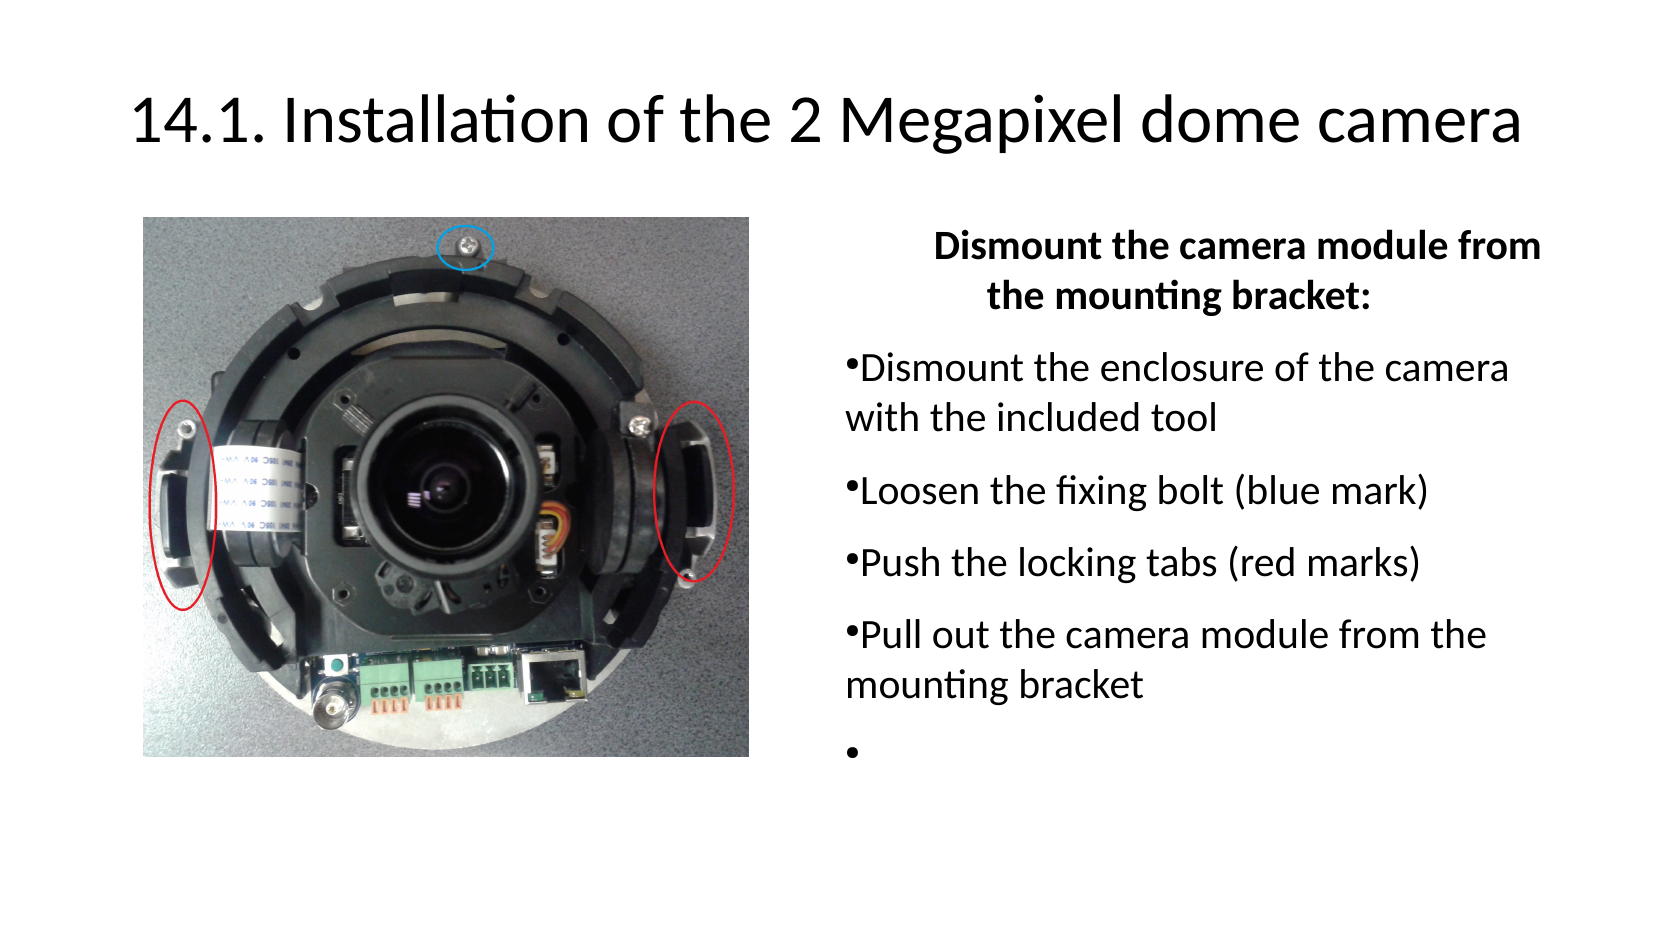

# 14.1. Installation of the 2 Megapixel dome camera
Dismount the camera module from the mounting bracket:
Dismount the enclosure of the camera with the included tool
Loosen the fixing bolt (blue mark)
Push the locking tabs (red marks)
Pull out the camera module from the mounting bracket